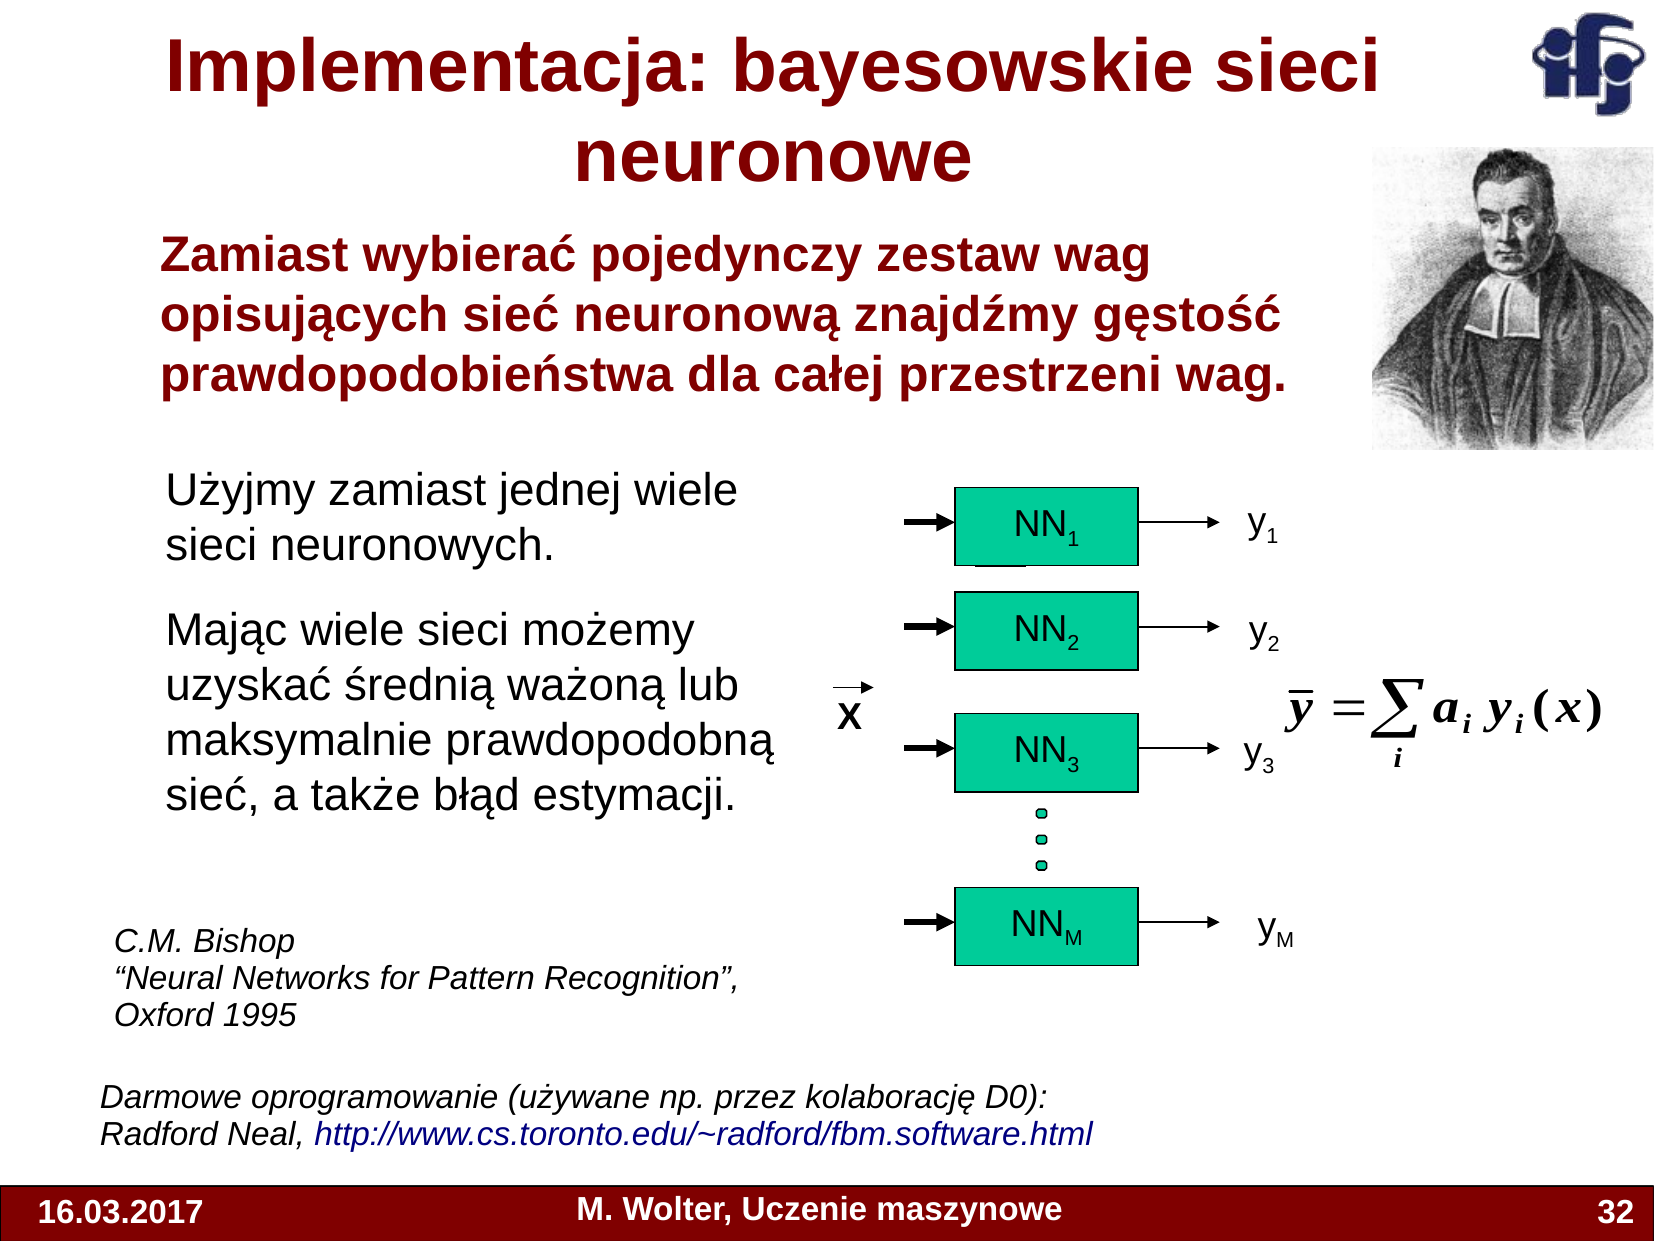

# Implementacja: bayesowskie sieci neuronowe
Zamiast wybierać pojedynczy zestaw wag opisujących sieć neuronową znajdźmy gęstość prawdopodobieństwa dla całej przestrzeni wag.
Użyjmy zamiast jednej wiele sieci neuronowych.
Mając wiele sieci możemy uzyskać średnią ważoną lub maksymalnie prawdopodobną sieć, a także błąd estymacji.
NN1
y1
NN2
y2
X
NN3
y3
NNM
yM
C.M. Bishop
“Neural Networks for Pattern Recognition”,
Oxford 1995
Darmowe oprogramowanie (używane np. przez kolaborację D0):
Radford Neal, http://www.cs.toronto.edu/~radford/fbm.software.html
31.03.2009
Multivariate analysis, Marcin Wolter